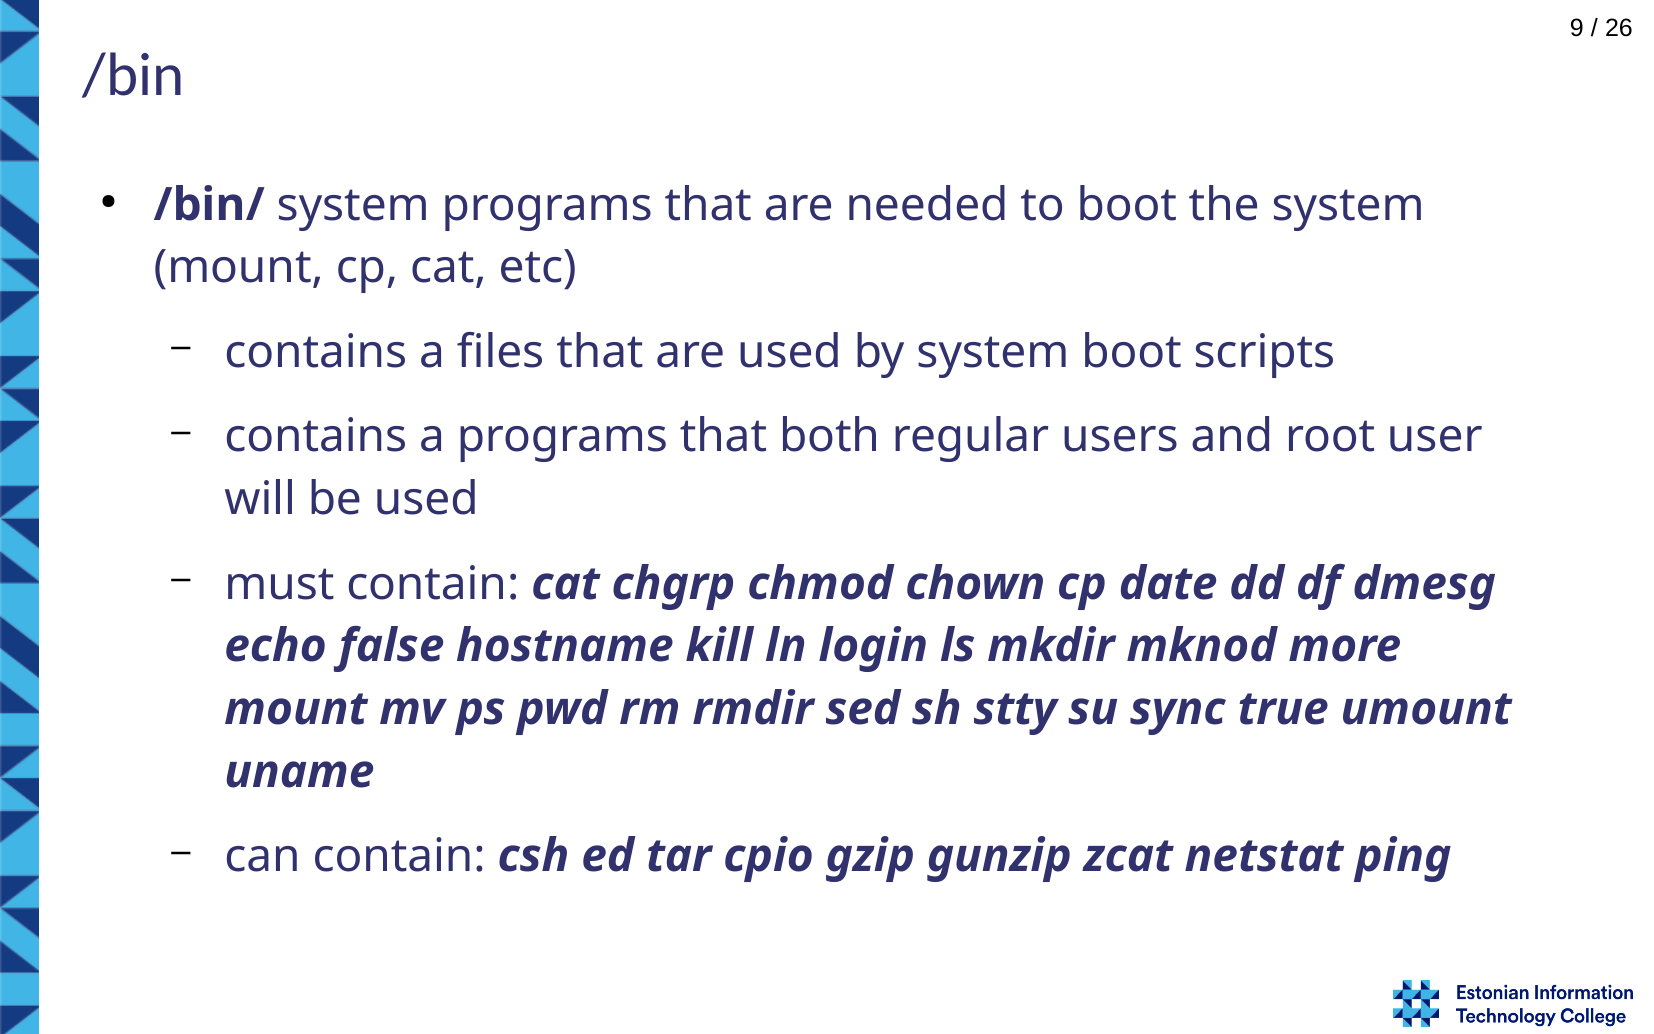

# /bin
/bin/ system programs that are needed to boot the system (mount, cp, cat, etc)
contains a files that are used by system boot scripts
contains a programs that both regular users and root user will be used
must contain: cat chgrp chmod chown cp date dd df dmesg echo false hostname kill ln login ls mkdir mknod more mount mv ps pwd rm rmdir sed sh stty su sync true umount uname
can contain: csh ed tar cpio gzip gunzip zcat netstat ping